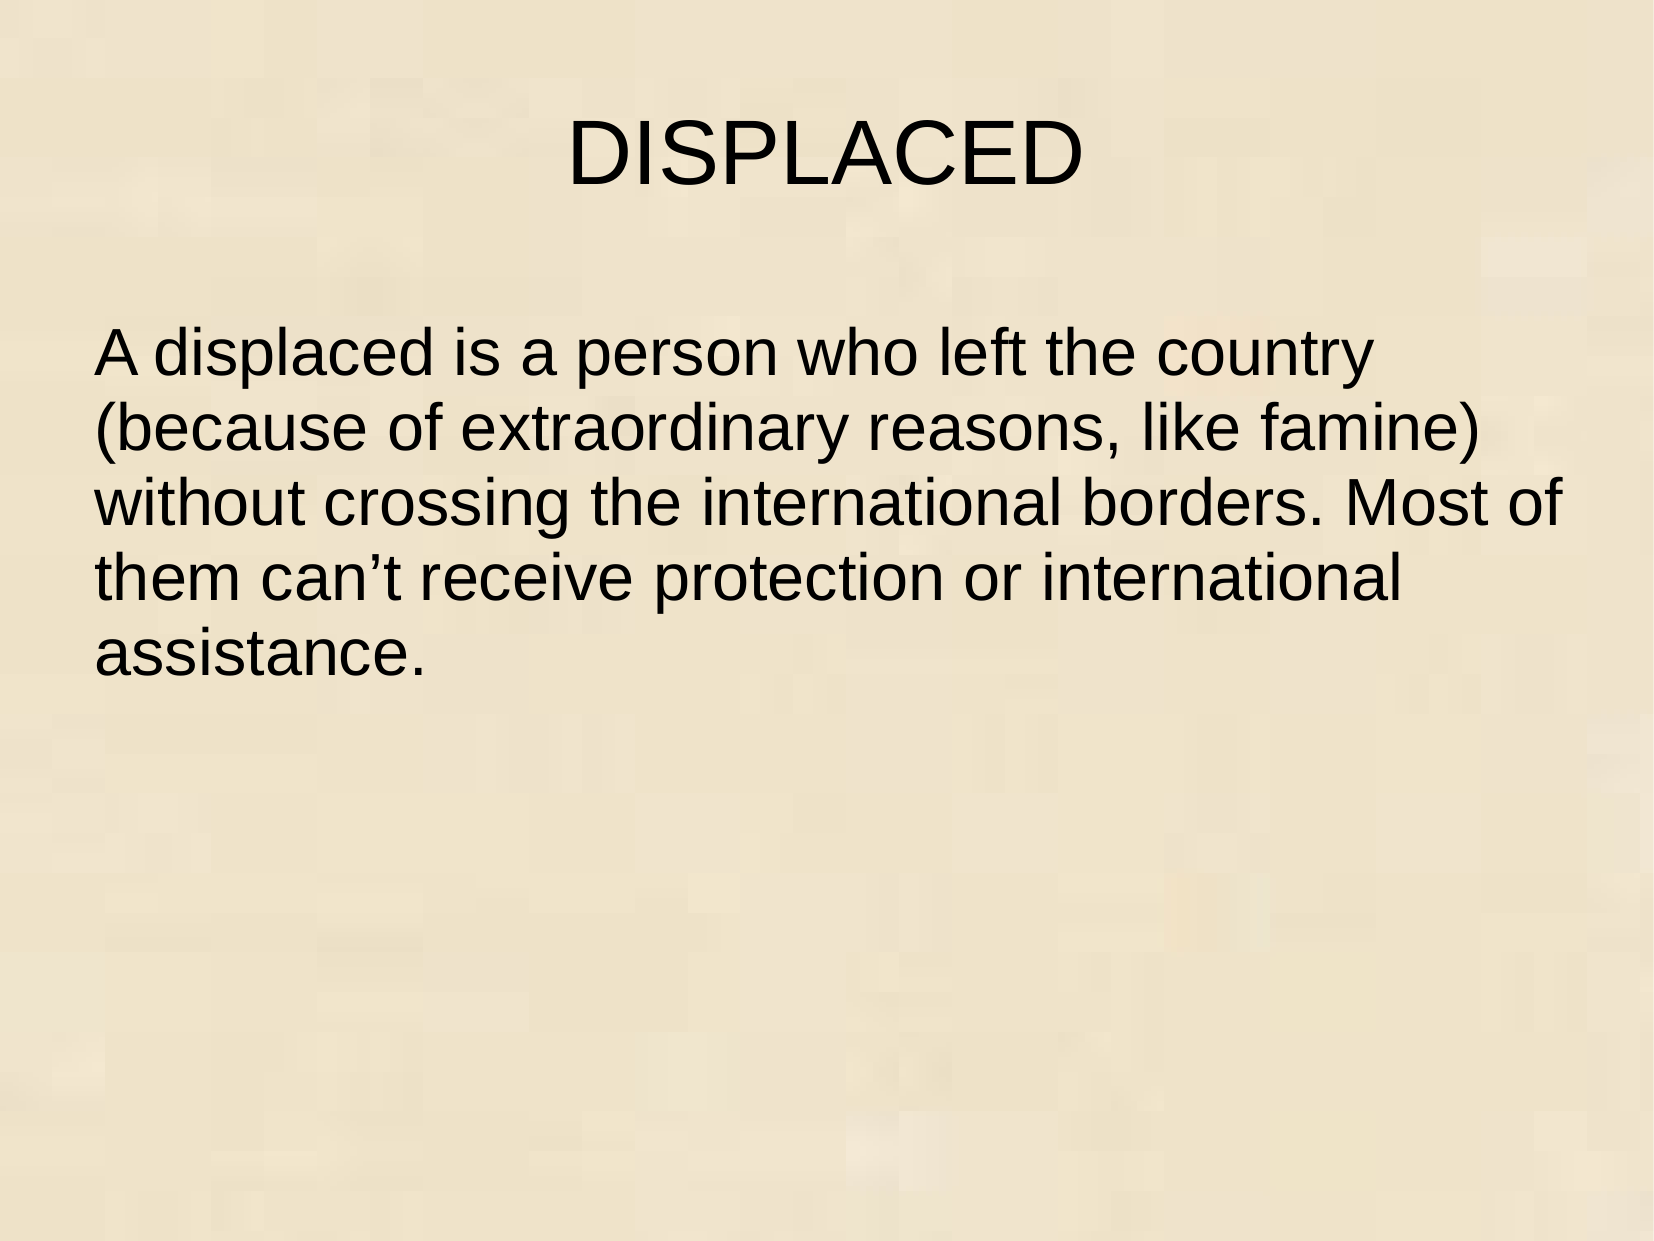

# DISPLACED
A displaced is a person who left the country (because of extraordinary reasons, like famine) without crossing the international borders. Most of them can’t receive protection or international assistance.